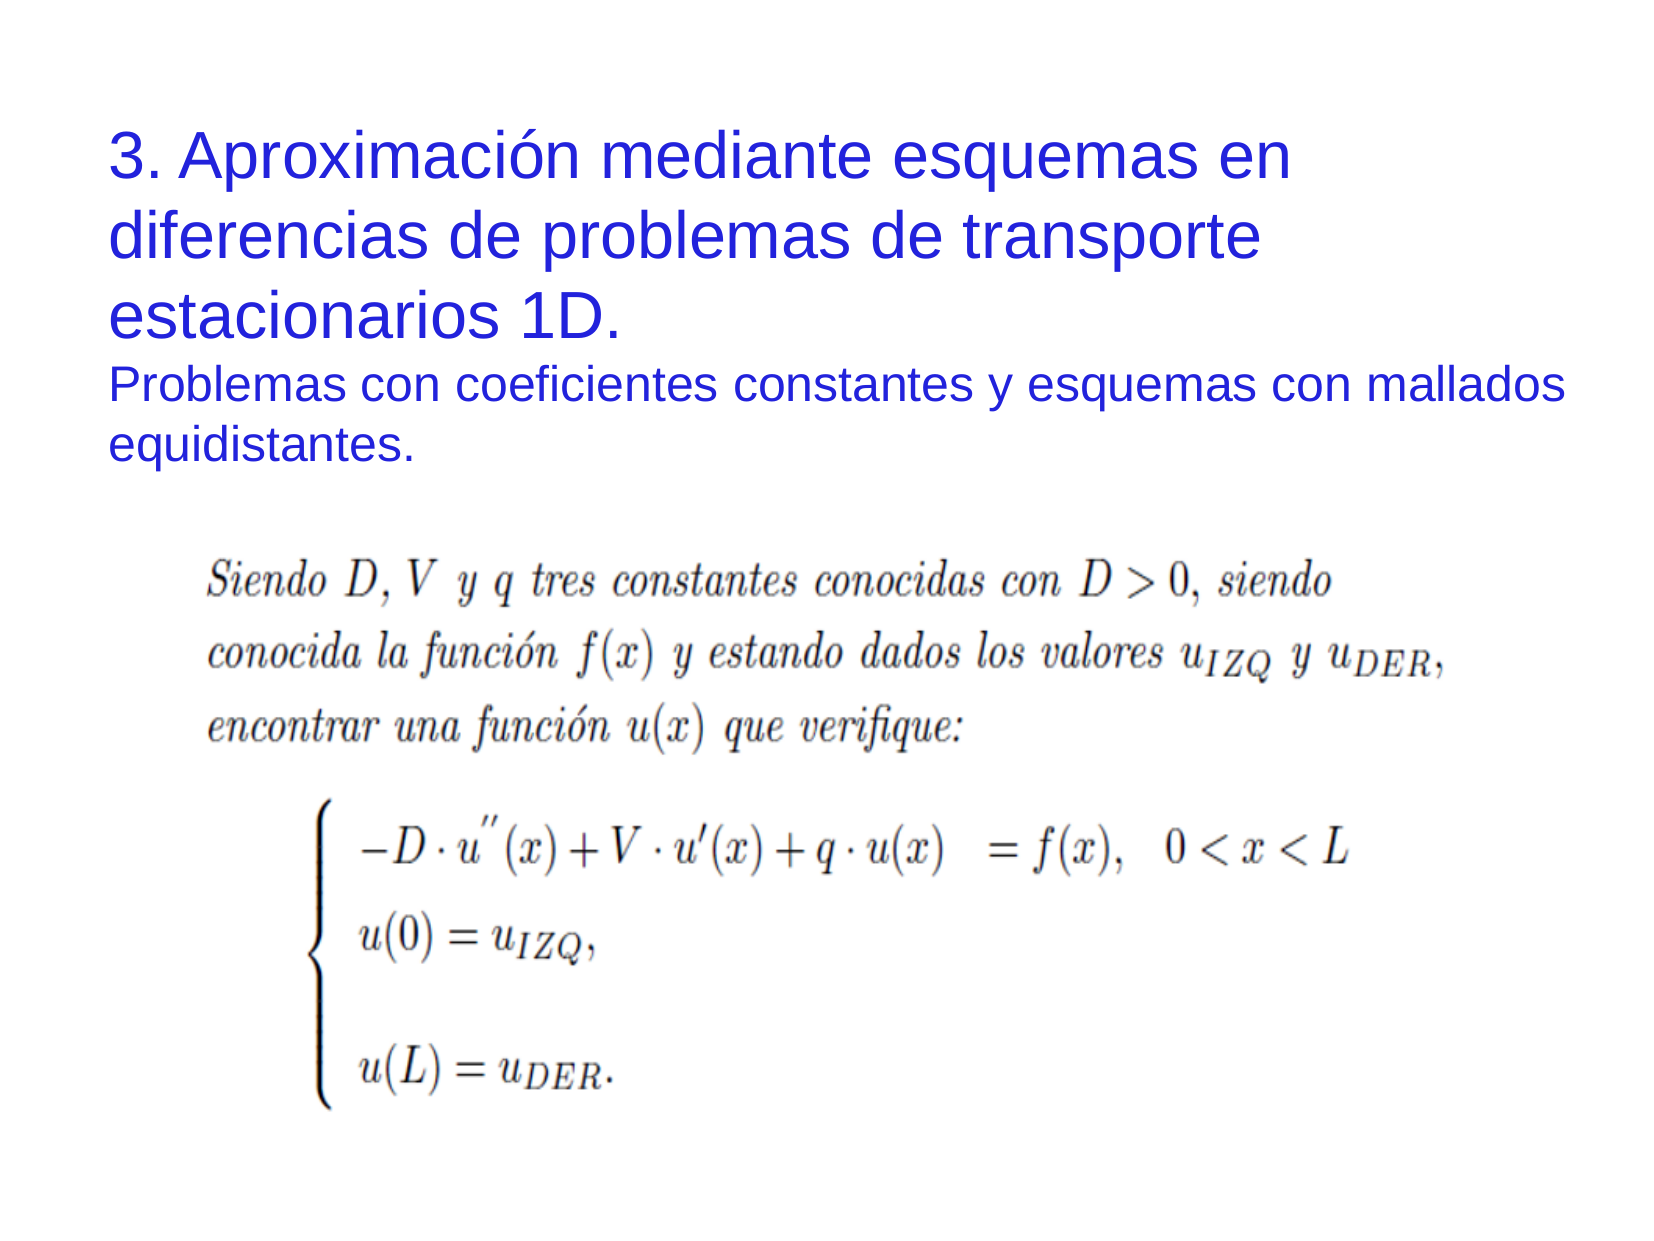

3. Aproximación mediante esquemas en diferencias de problemas de transporte estacionarios 1D.
Problemas con coeficientes constantes y esquemas con mallados equidistantes.